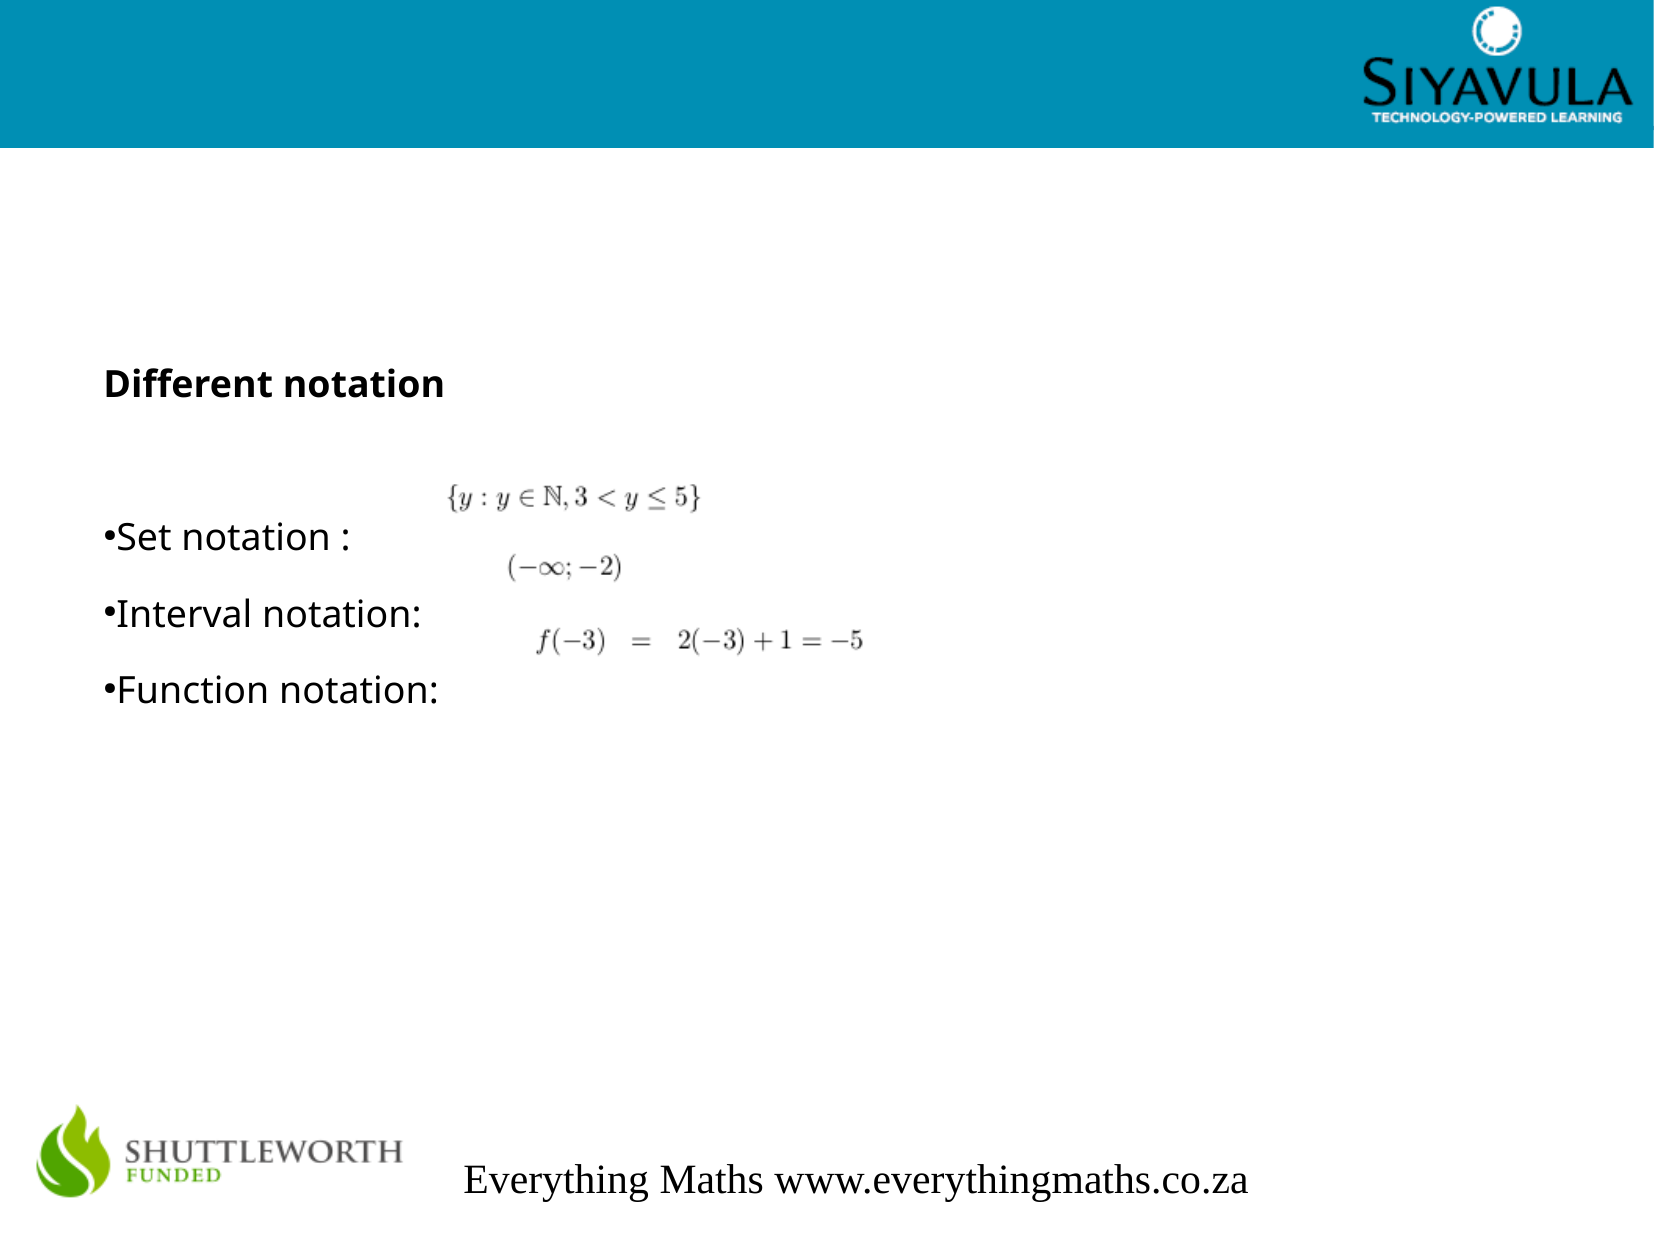

Different notation
Set notation :
Interval notation:
Function notation:
Everything Maths www.everythingmaths.co.za